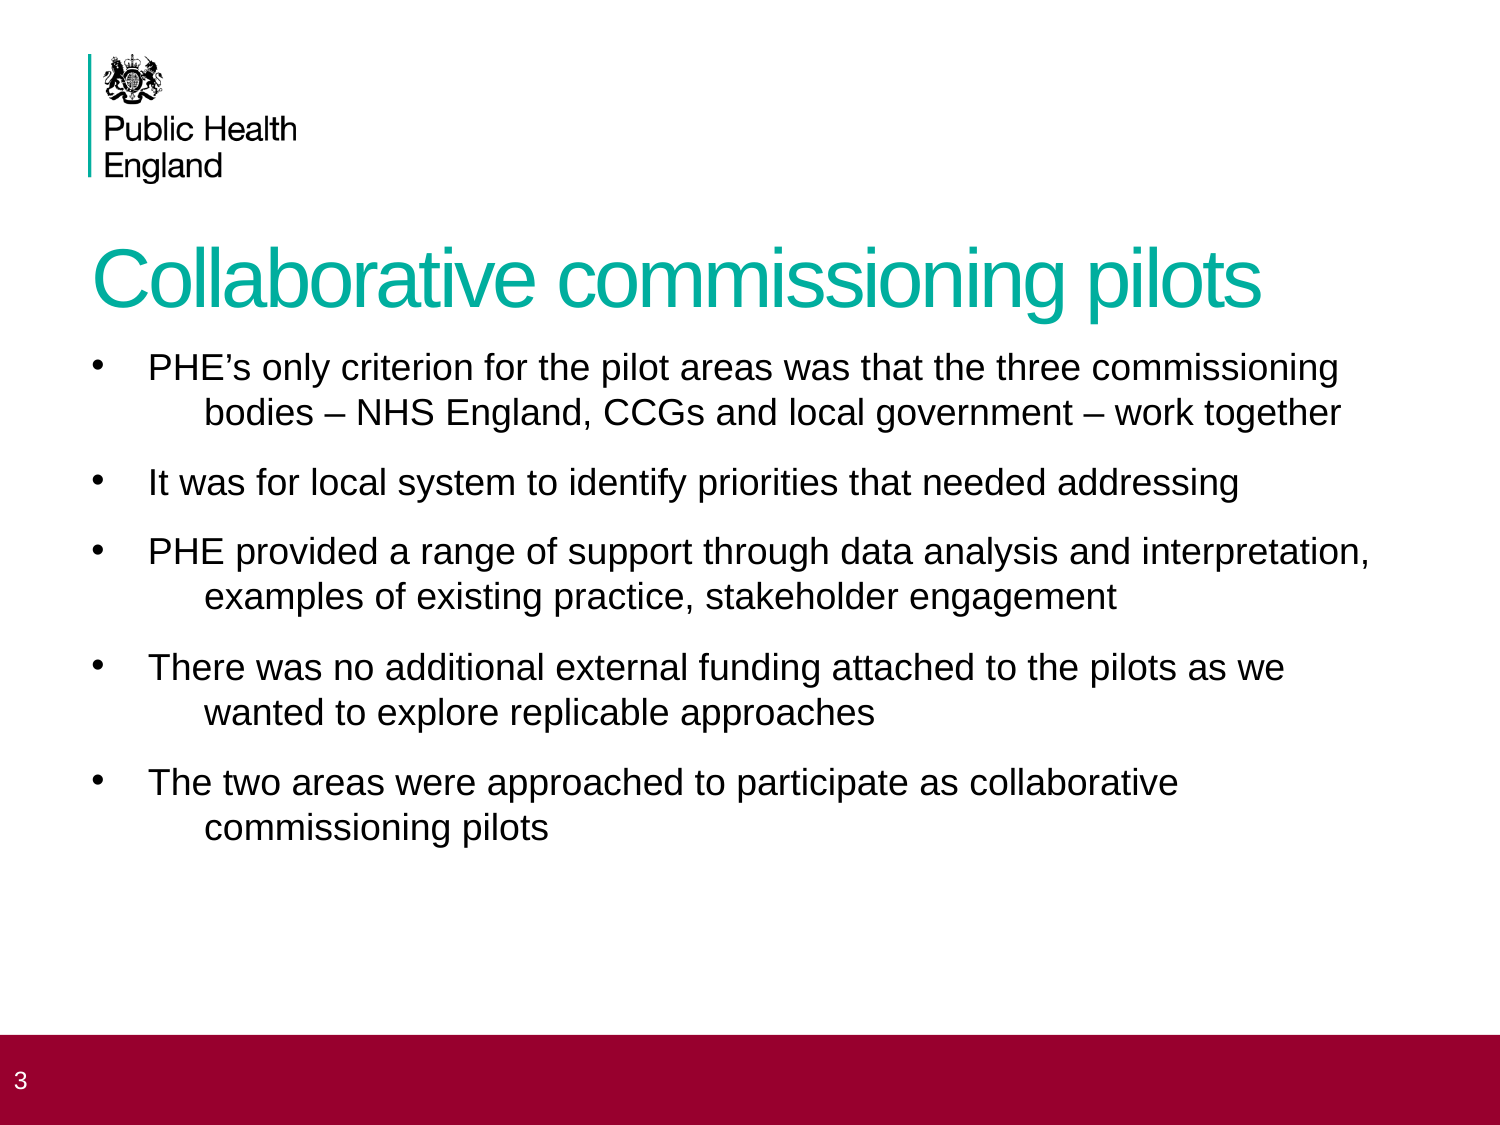

# Collaborative commissioning pilots
PHE’s only criterion for the pilot areas was that the three commissioning bodies – NHS England, CCGs and local government – work together
It was for local system to identify priorities that needed addressing
PHE provided a range of support through data analysis and interpretation, examples of existing practice, stakeholder engagement
There was no additional external funding attached to the pilots as we wanted to explore replicable approaches
The two areas were approached to participate as collaborative commissioning pilots